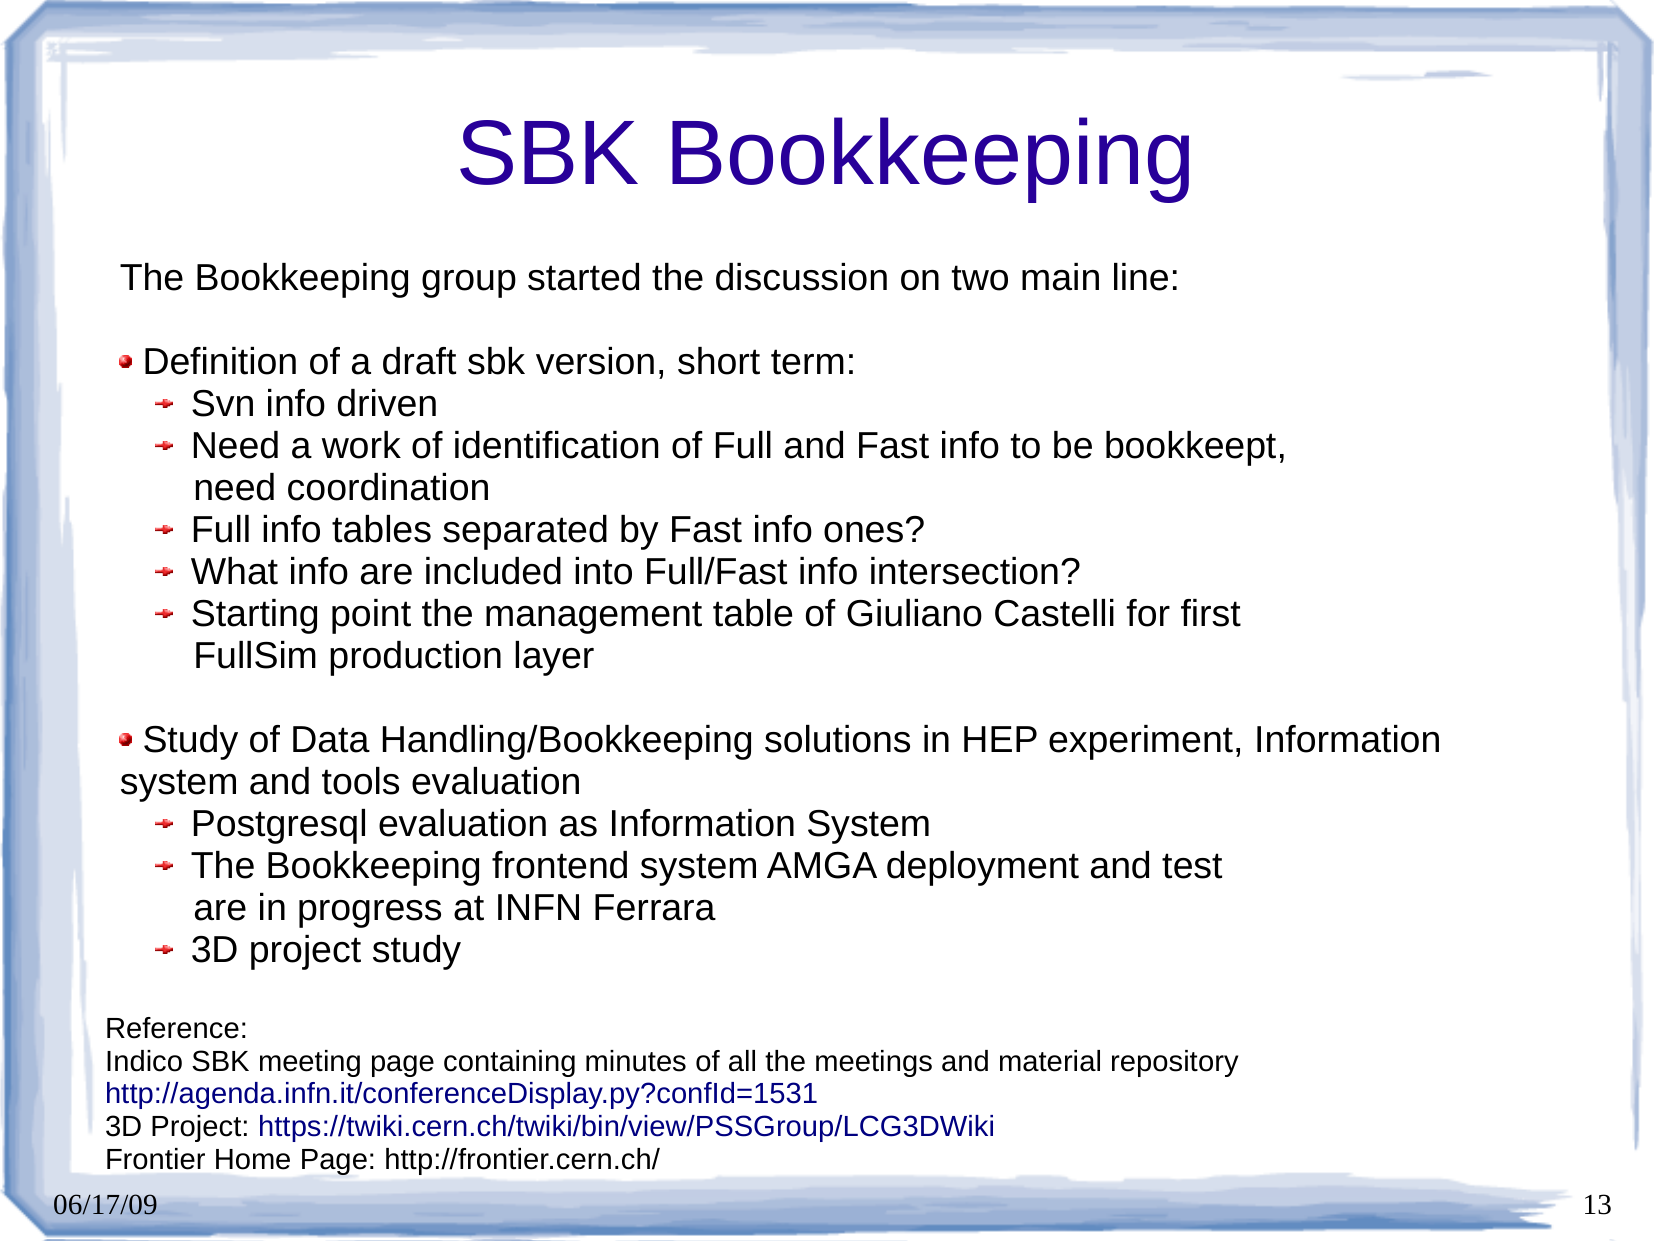

# SBK Bookkeeping
The Bookkeeping group started the discussion on two main line:
 Definition of a draft sbk version, short term:
Svn info driven
Need a work of identification of Full and Fast info to be bookkeept,
 need coordination
Full info tables separated by Fast info ones?
What info are included into Full/Fast info intersection?
Starting point the management table of Giuliano Castelli for first
 FullSim production layer
 Study of Data Handling/Bookkeeping solutions in HEP experiment, Information system and tools evaluation
Postgresql evaluation as Information System
The Bookkeeping frontend system AMGA deployment and test
 are in progress at INFN Ferrara
3D project study
Reference:
Indico SBK meeting page containing minutes of all the meetings and material repository
http://agenda.infn.it/conferenceDisplay.py?confId=1531
3D Project: https://twiki.cern.ch/twiki/bin/view/PSSGroup/LCG3DWiki
Frontier Home Page: http://frontier.cern.ch/
06/17/09
13